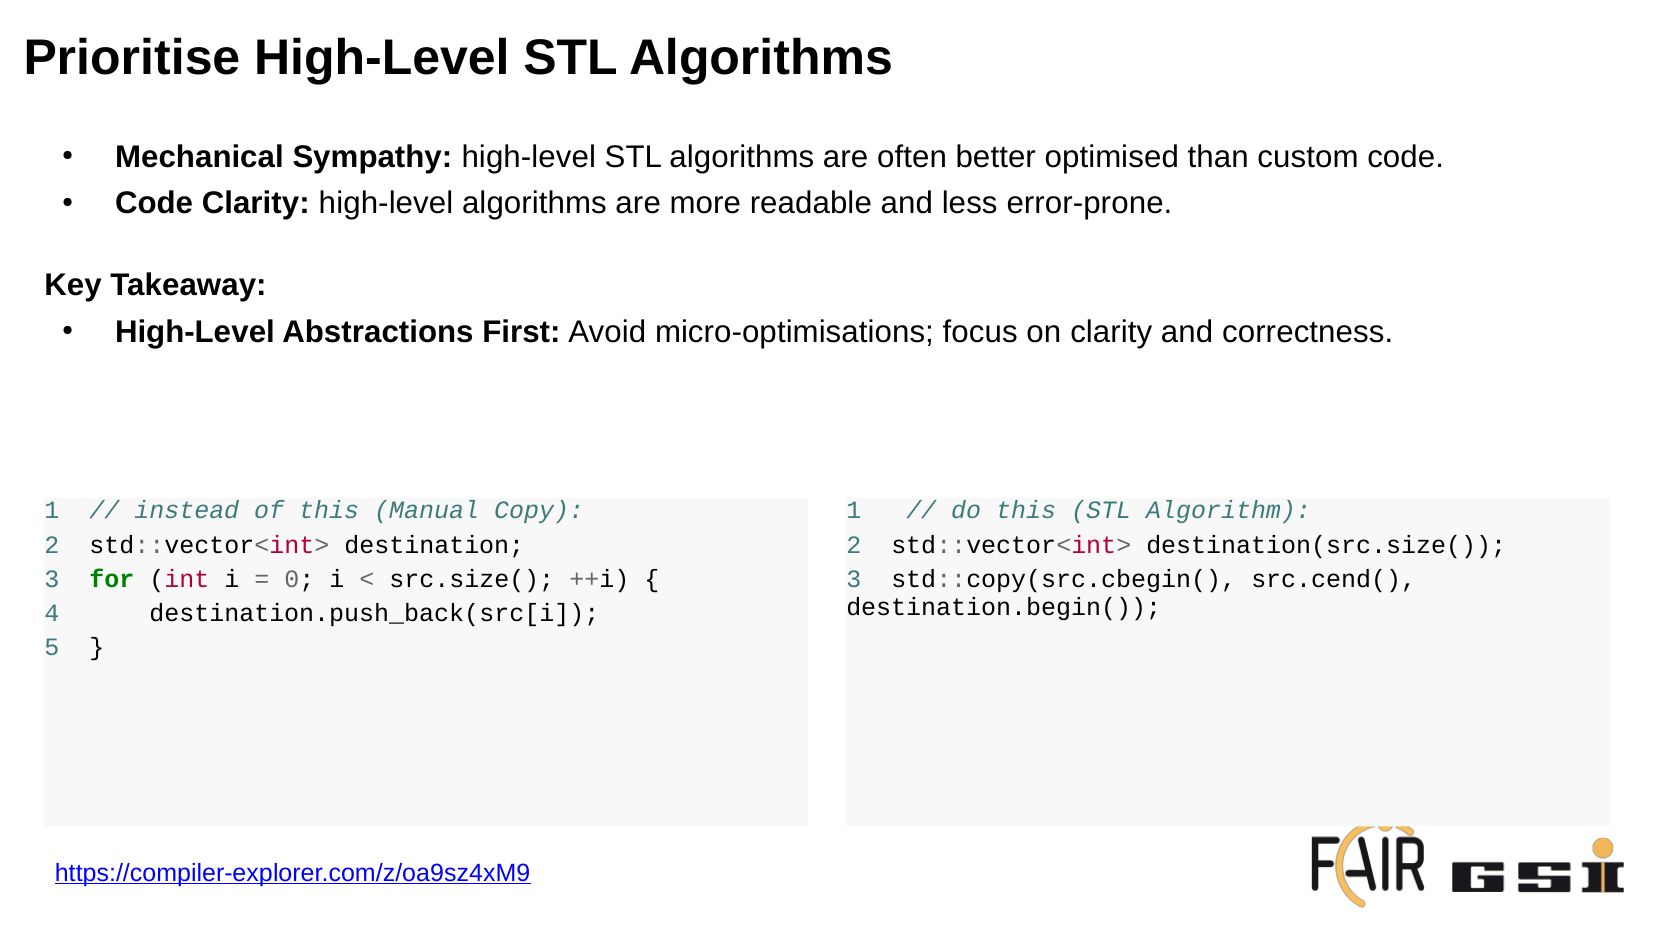

# Prioritise High-Level STL Algorithms
Mechanical Sympathy: high-level STL algorithms are often better optimised than custom code.
Code Clarity: high-level algorithms are more readable and less error-prone.
Key Takeaway:
High-Level Abstractions First: Avoid micro-optimisations; focus on clarity and correctness.
1 // instead of this (Manual Copy):
2 std::vector<int> destination;
3 for (int i = 0; i < src.size(); ++i) {
4 destination.push_back(src[i]);
5 }
1 // do this (STL Algorithm):
2 std::vector<int> destination(src.size());
3 std::copy(src.cbegin(), src.cend(), destination.begin());
https://compiler-explorer.com/z/oa9sz4xM9